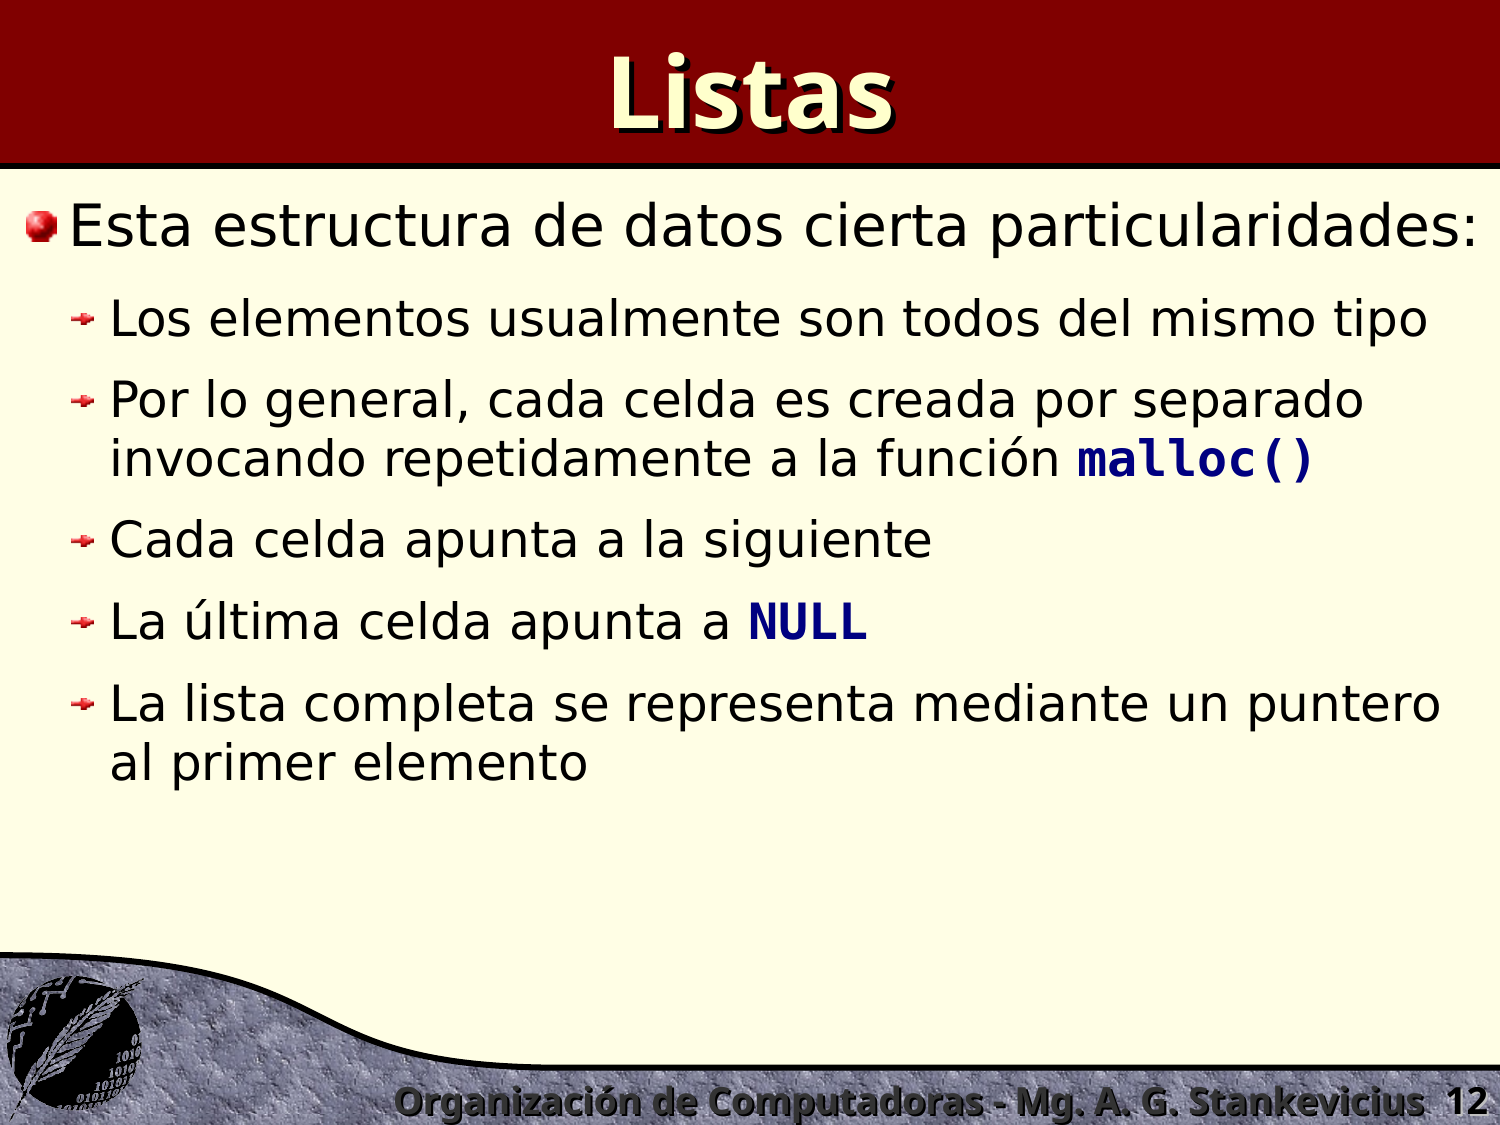

# Listas
Esta estructura de datos cierta particularidades:
Los elementos usualmente son todos del mismo tipo
Por lo general, cada celda es creada por separado invocando repetidamente a la función malloc()
Cada celda apunta a la siguiente
La última celda apunta a NULL
La lista completa se representa mediante un puntero al primer elemento
12